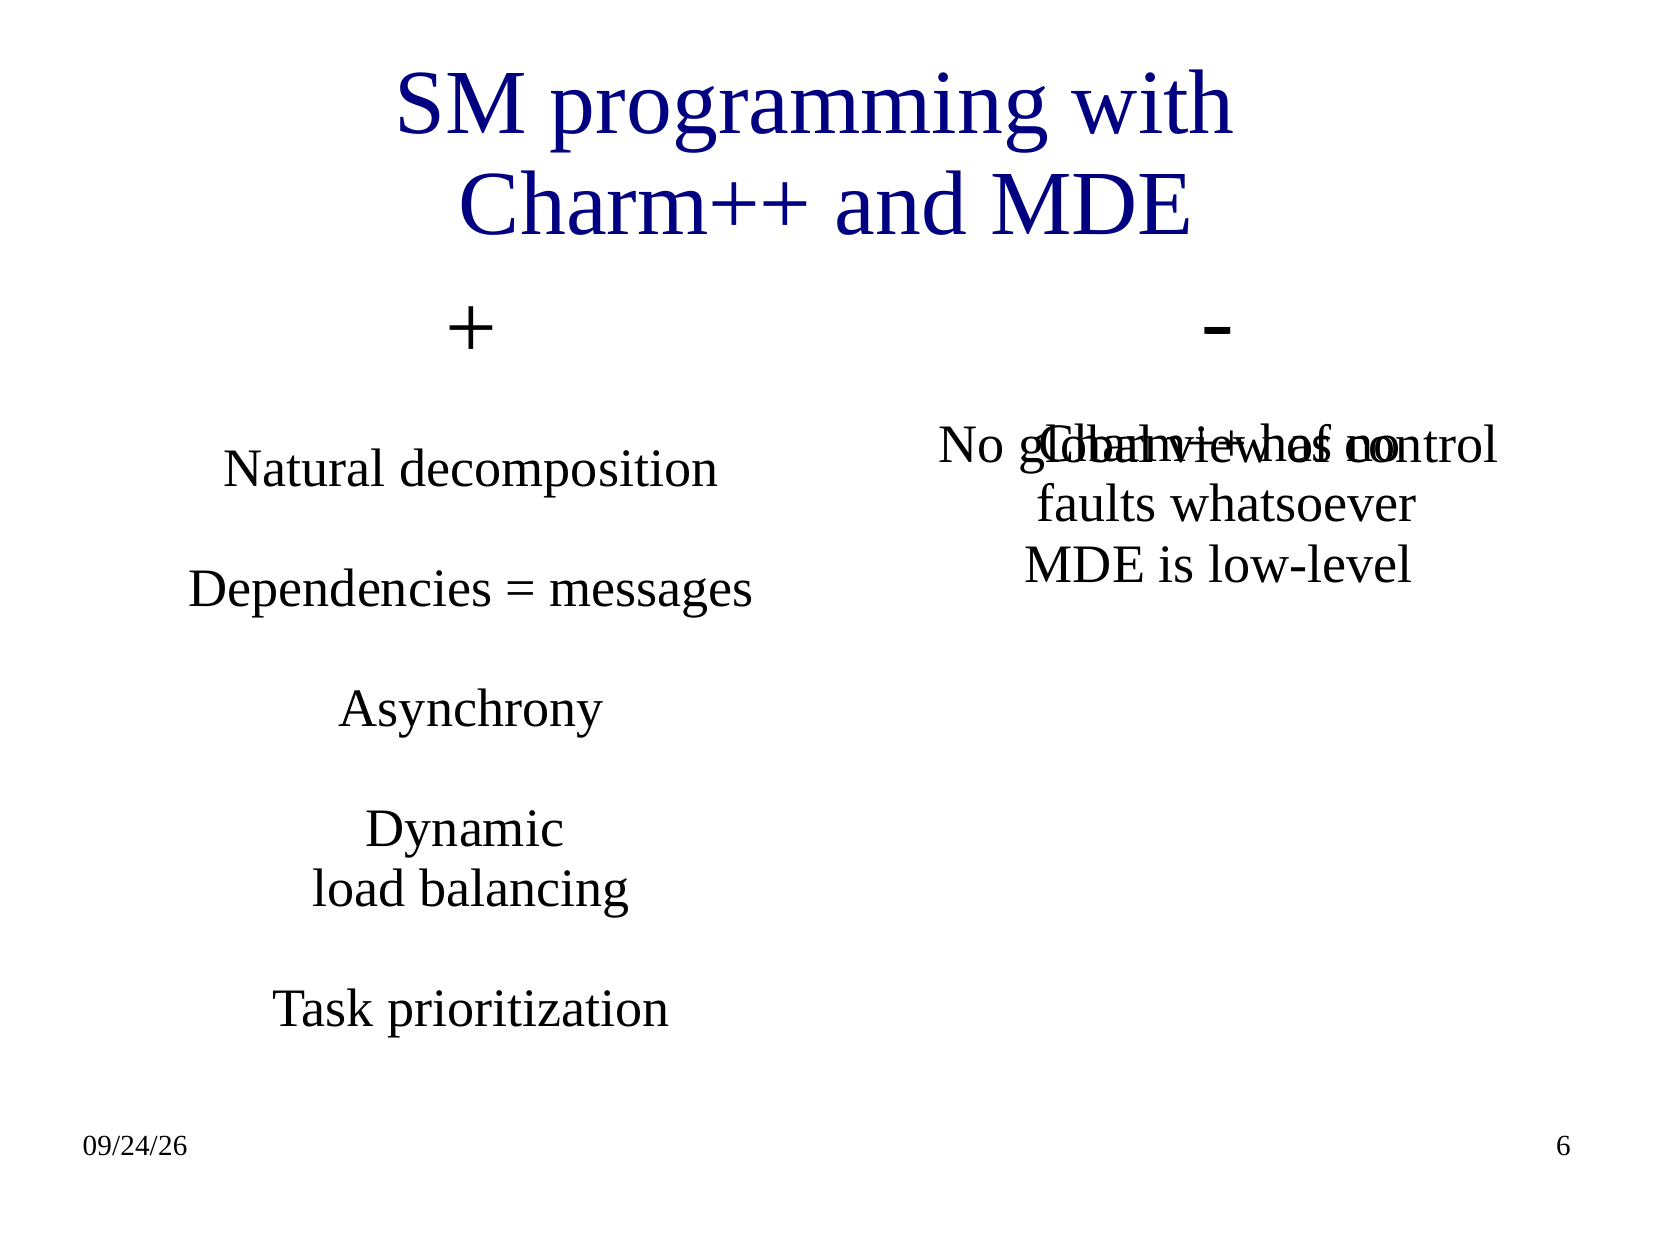

# SM programming with Charm++ and MDE
-
Charm++ has no
faults whatsoever
-
No global view of control
MDE is low-level
+
Natural decomposition
Dependencies = messages
Asynchrony
Dynamic
load balancing
Task prioritization
6